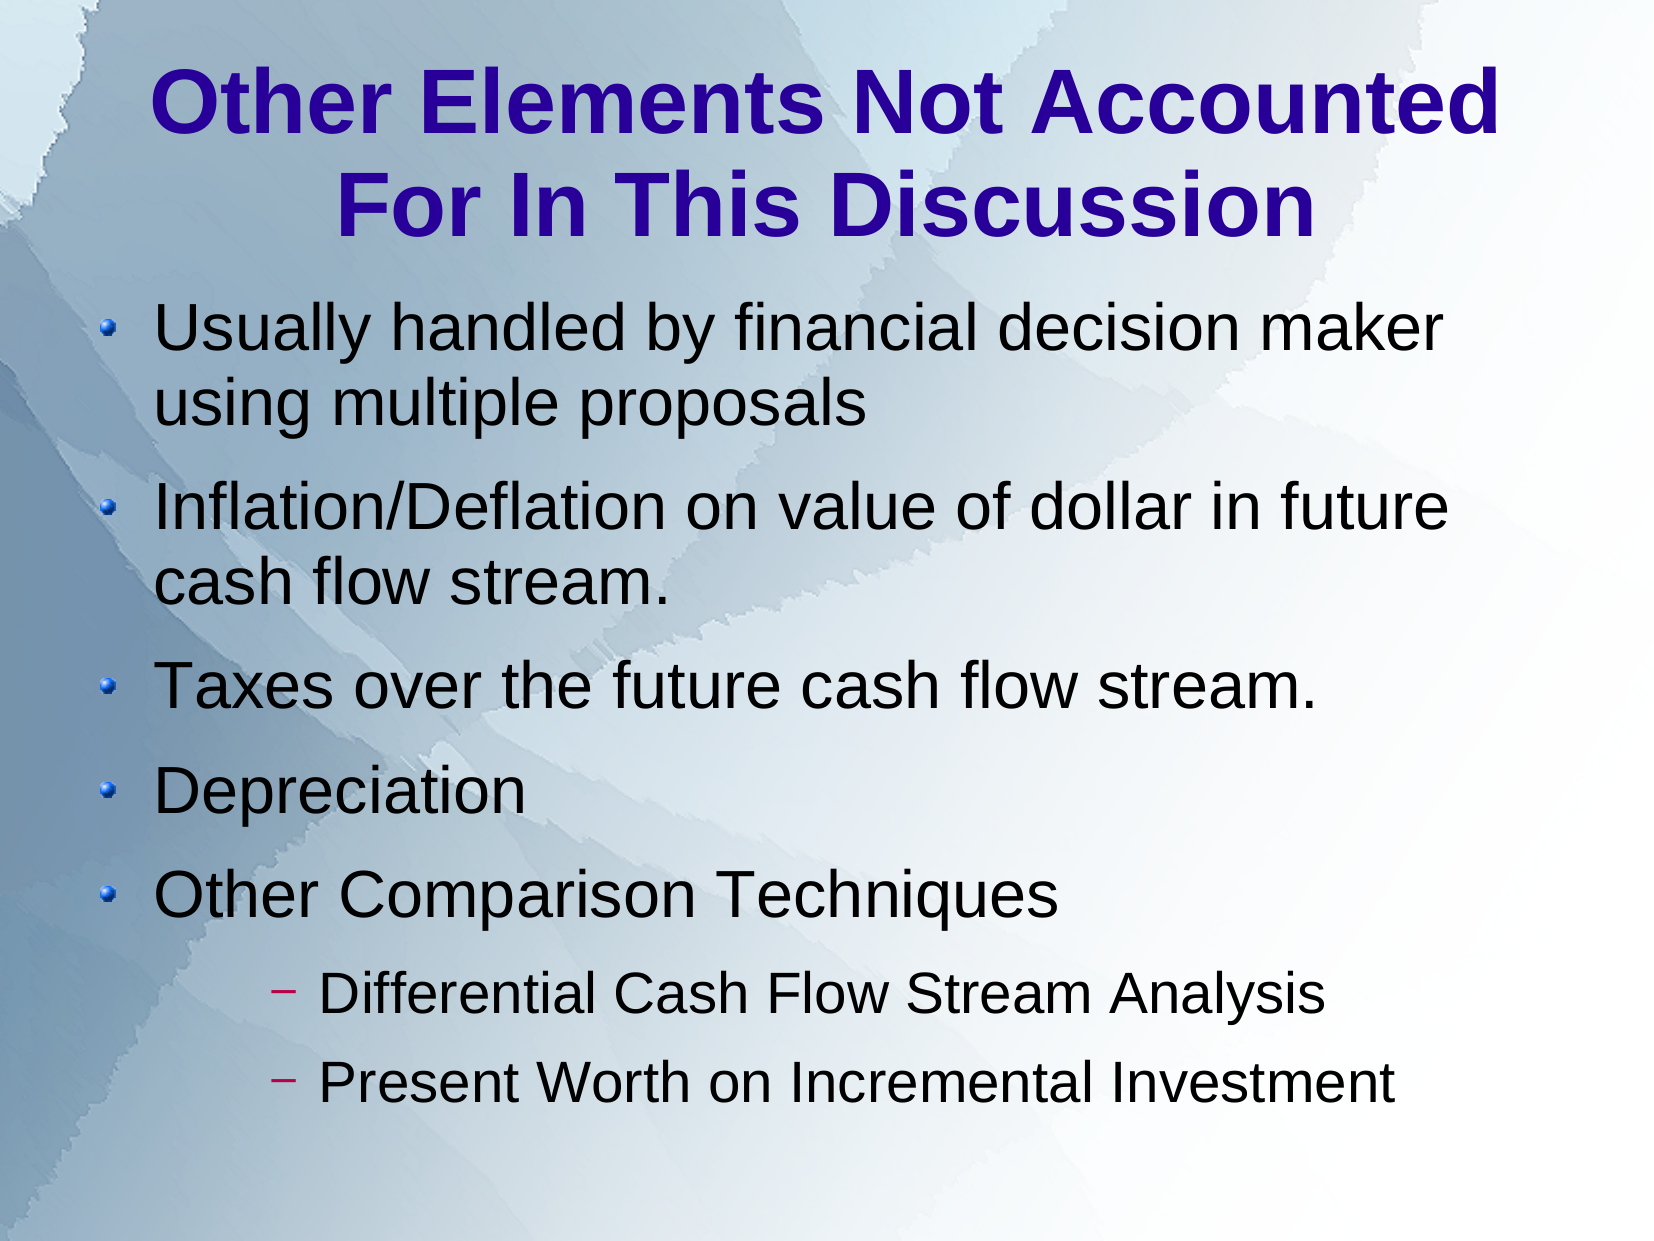

# Other Elements Not Accounted For In This Discussion
Usually handled by financial decision maker using multiple proposals
Inflation/Deflation on value of dollar in future cash flow stream.
Taxes over the future cash flow stream.
Depreciation
Other Comparison Techniques
Differential Cash Flow Stream Analysis
Present Worth on Incremental Investment